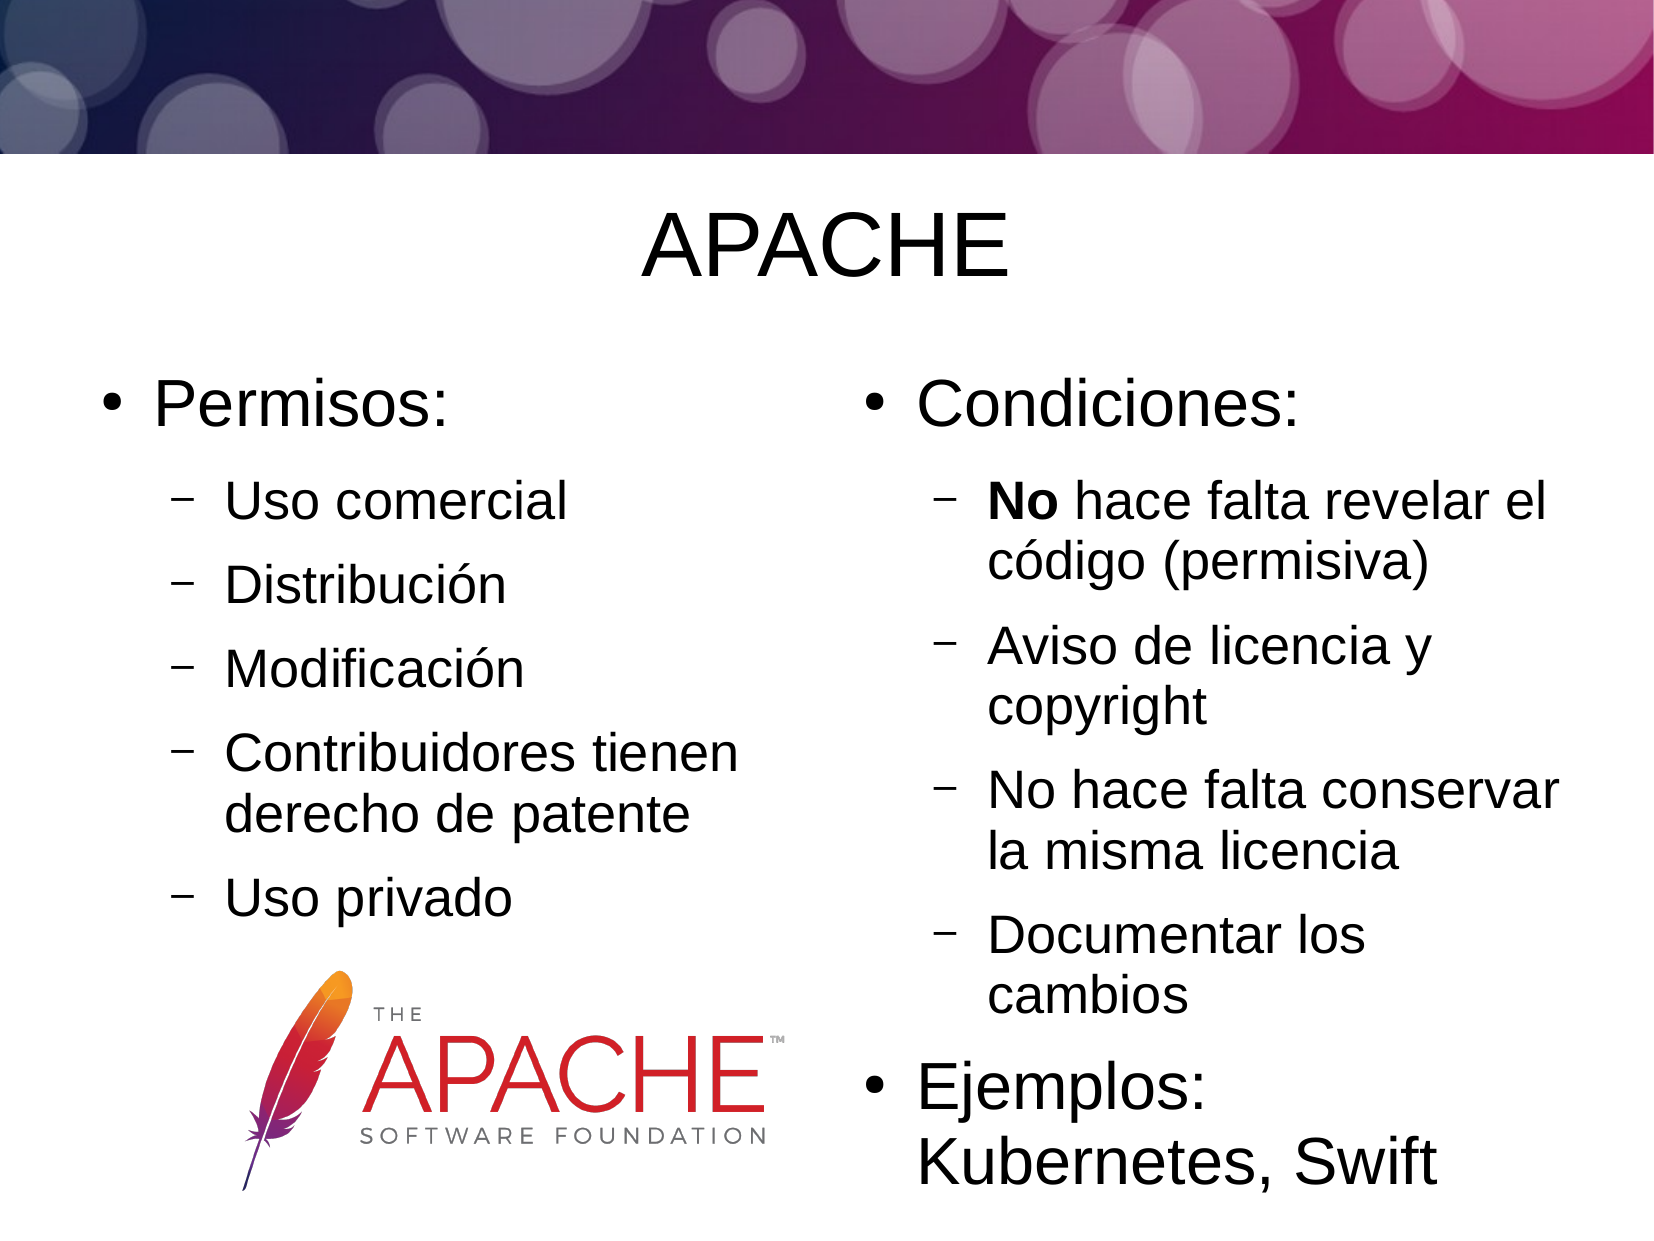

# APACHE
Permisos:
Uso comercial
Distribución
Modificación
Contribuidores tienen derecho de patente
Uso privado
Condiciones:
No hace falta revelar el código (permisiva)
Aviso de licencia y copyright
No hace falta conservar la misma licencia
Documentar los cambios
Ejemplos: Kubernetes, Swift